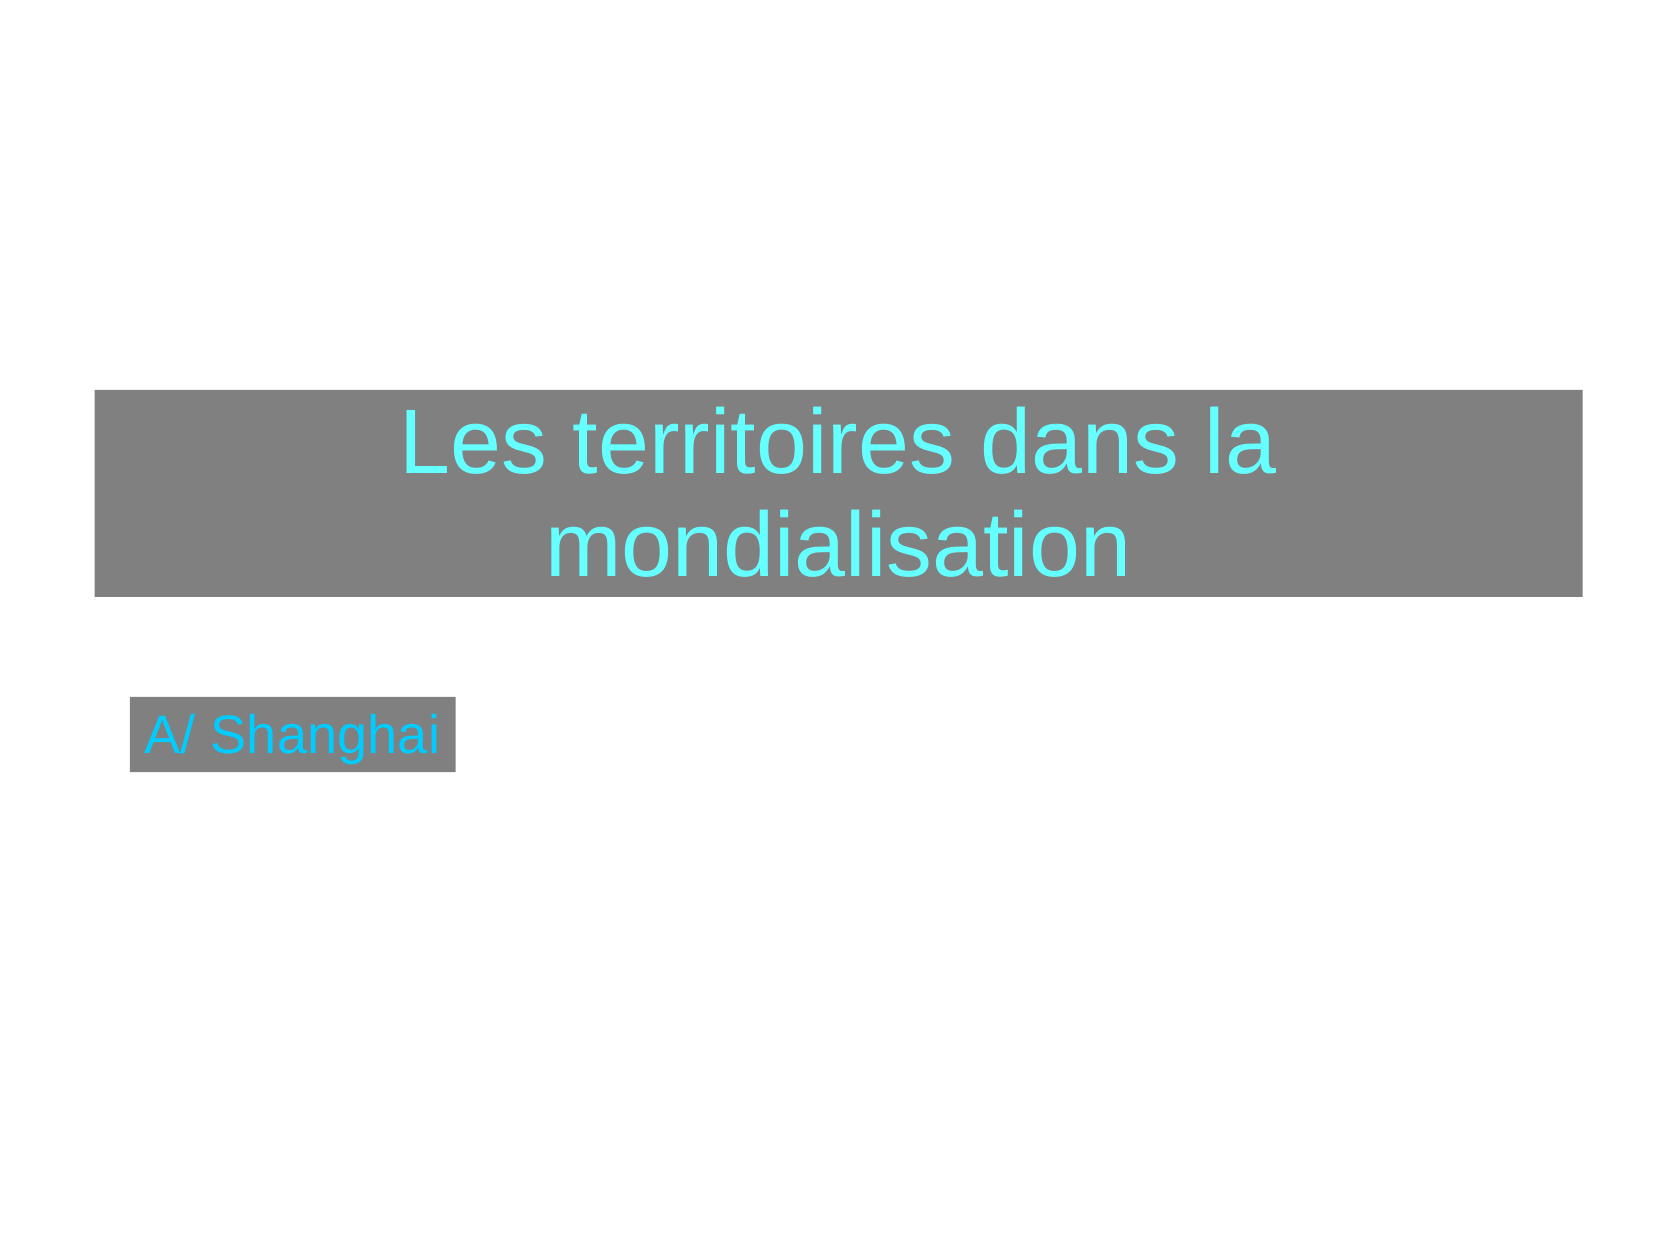

# Les territoires dans la mondialisation
A/ Shanghai